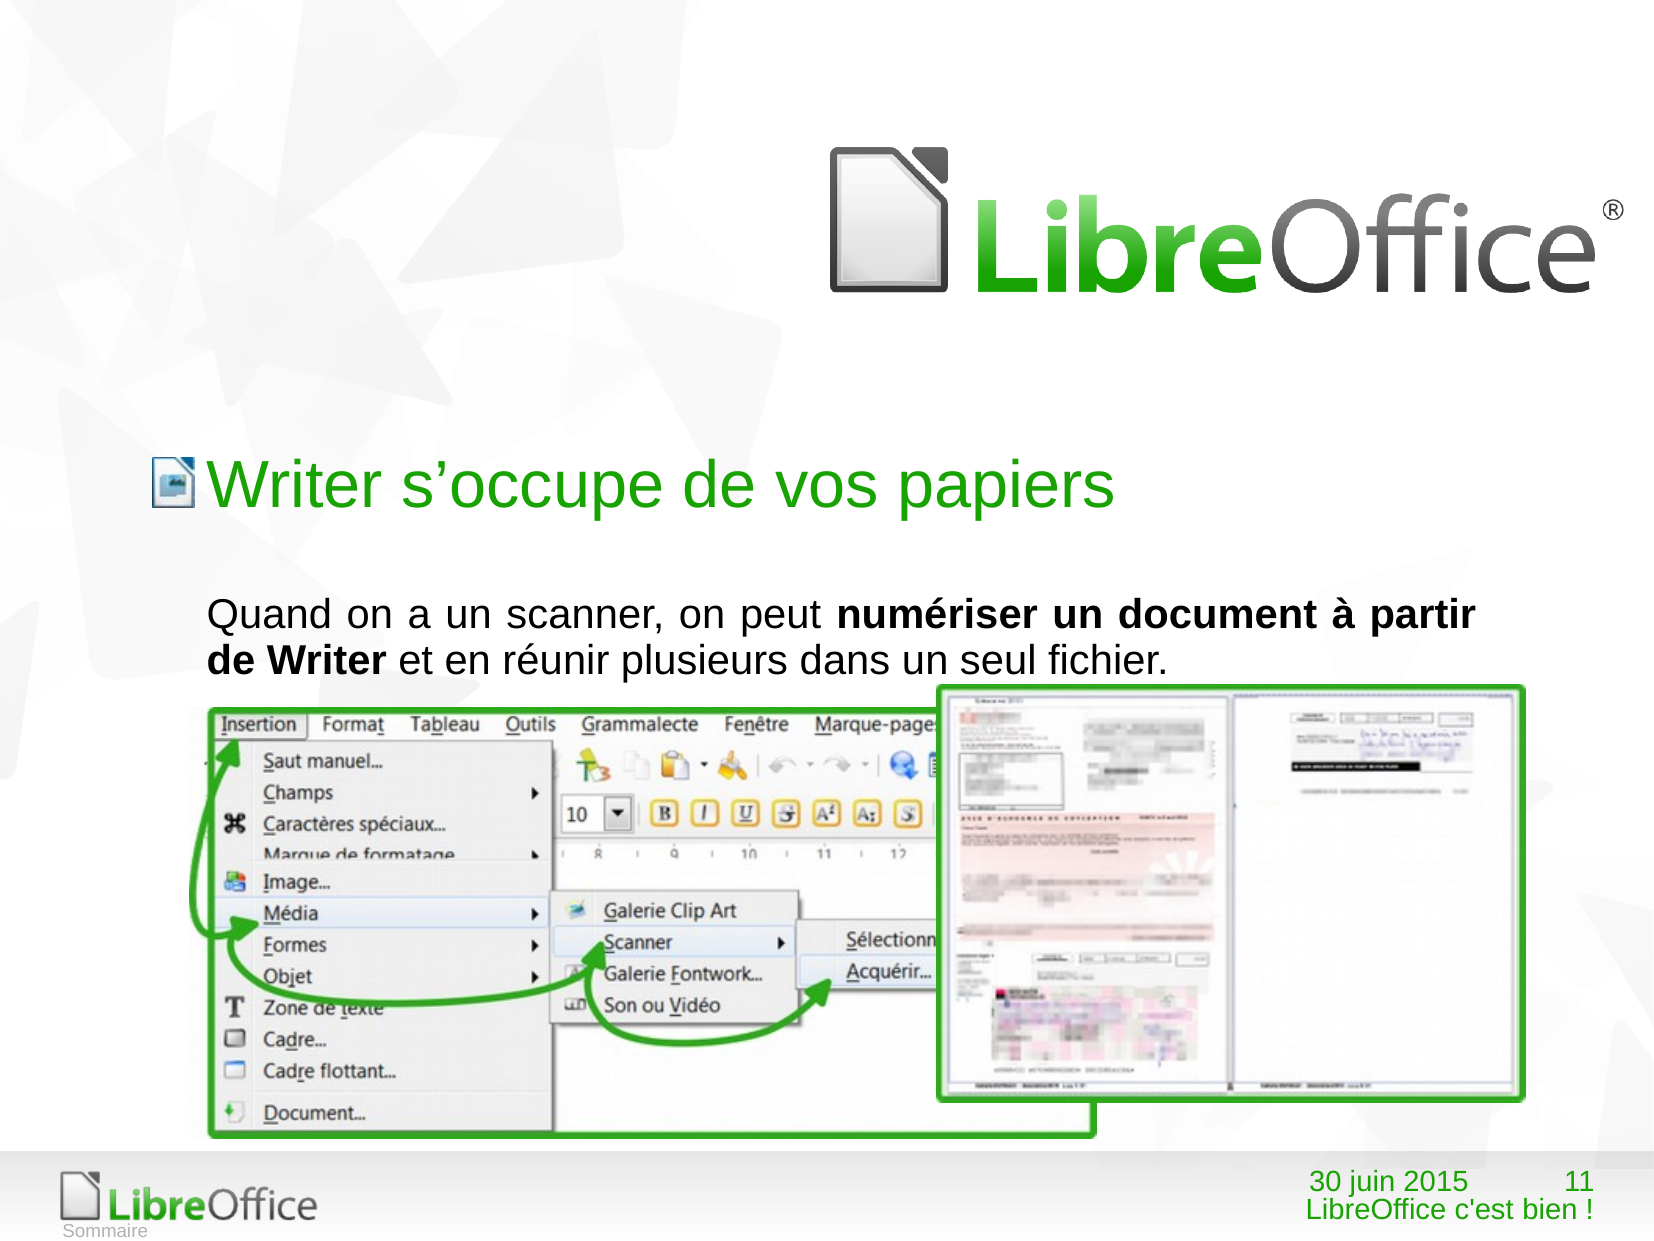

# Writer s’occupe de vos papiers
Quand on a un scanner, on peut numériser un document à partir de Writer et en réunir plusieurs dans un seul fichier.
30 juin 2015
11
LibreOffice c'est bien !